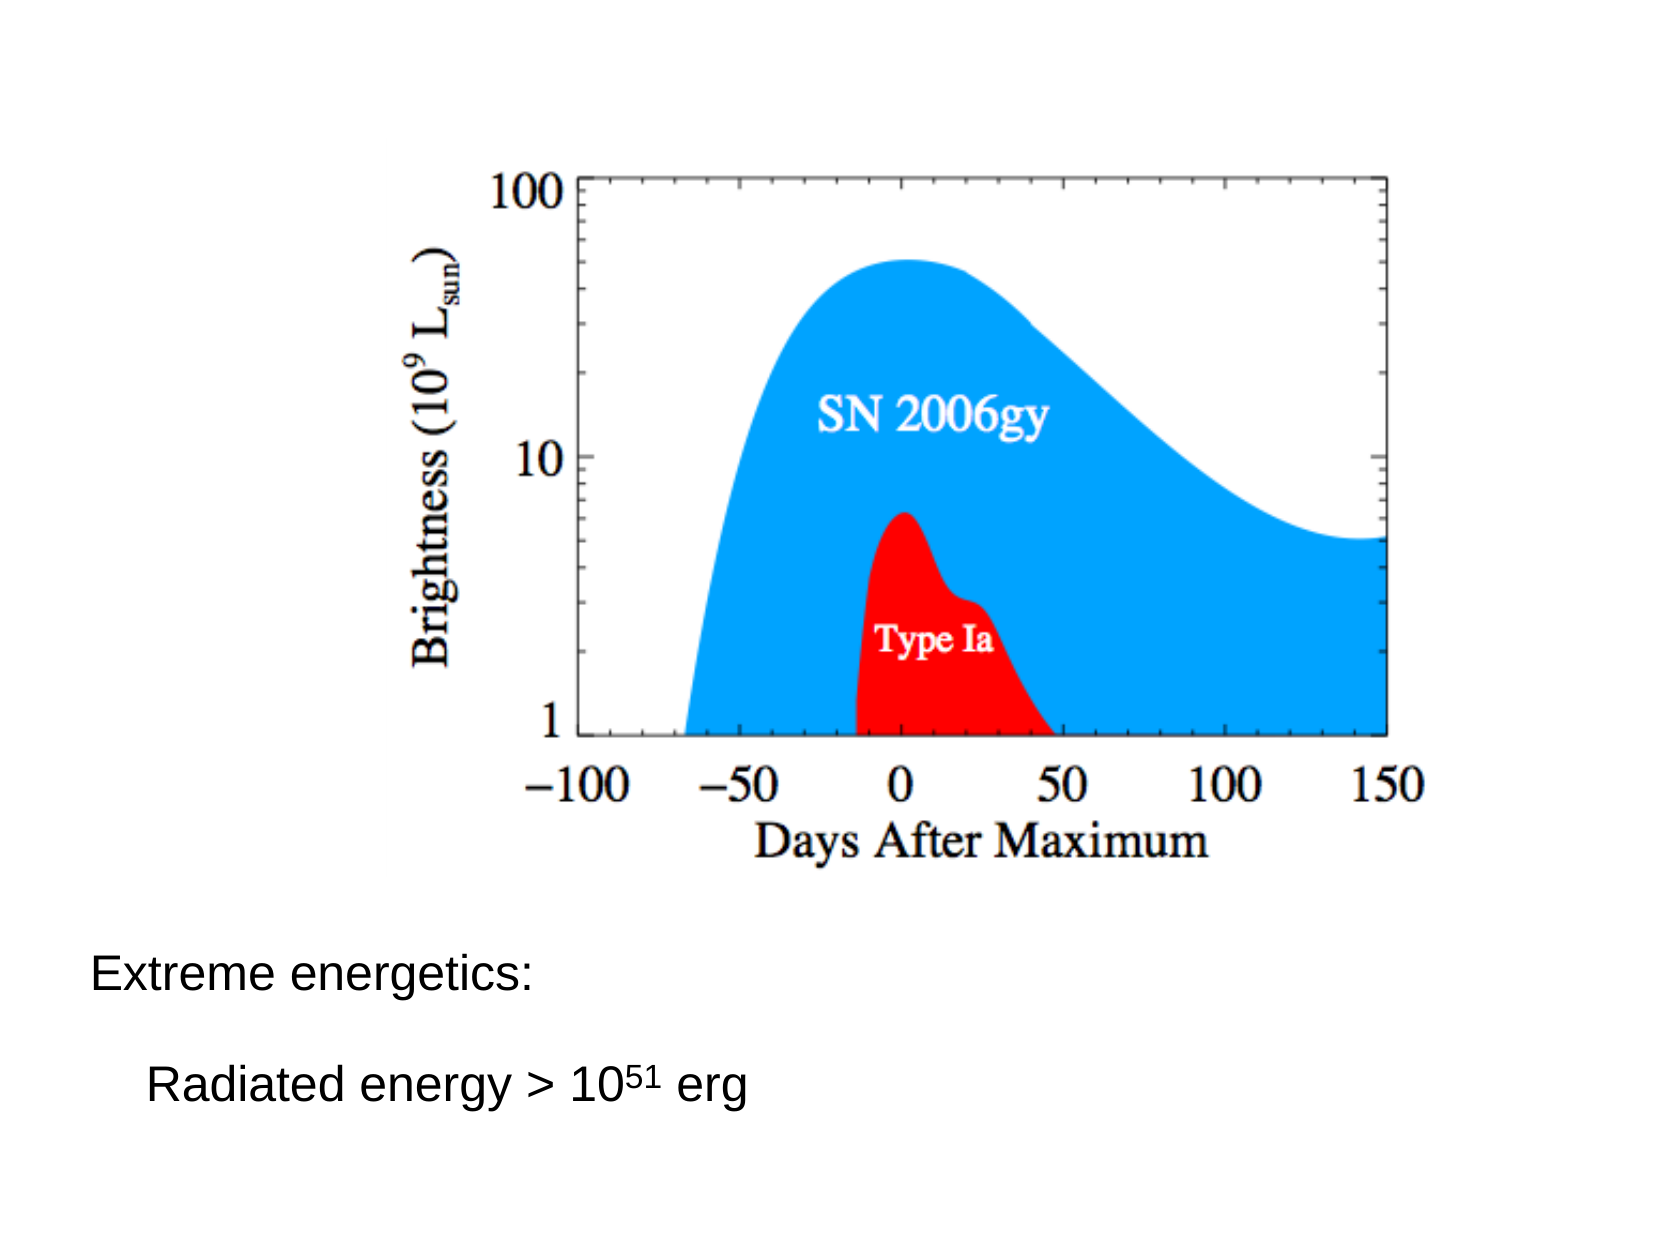

Extreme energetics:
 Radiated energy > 1051 erg